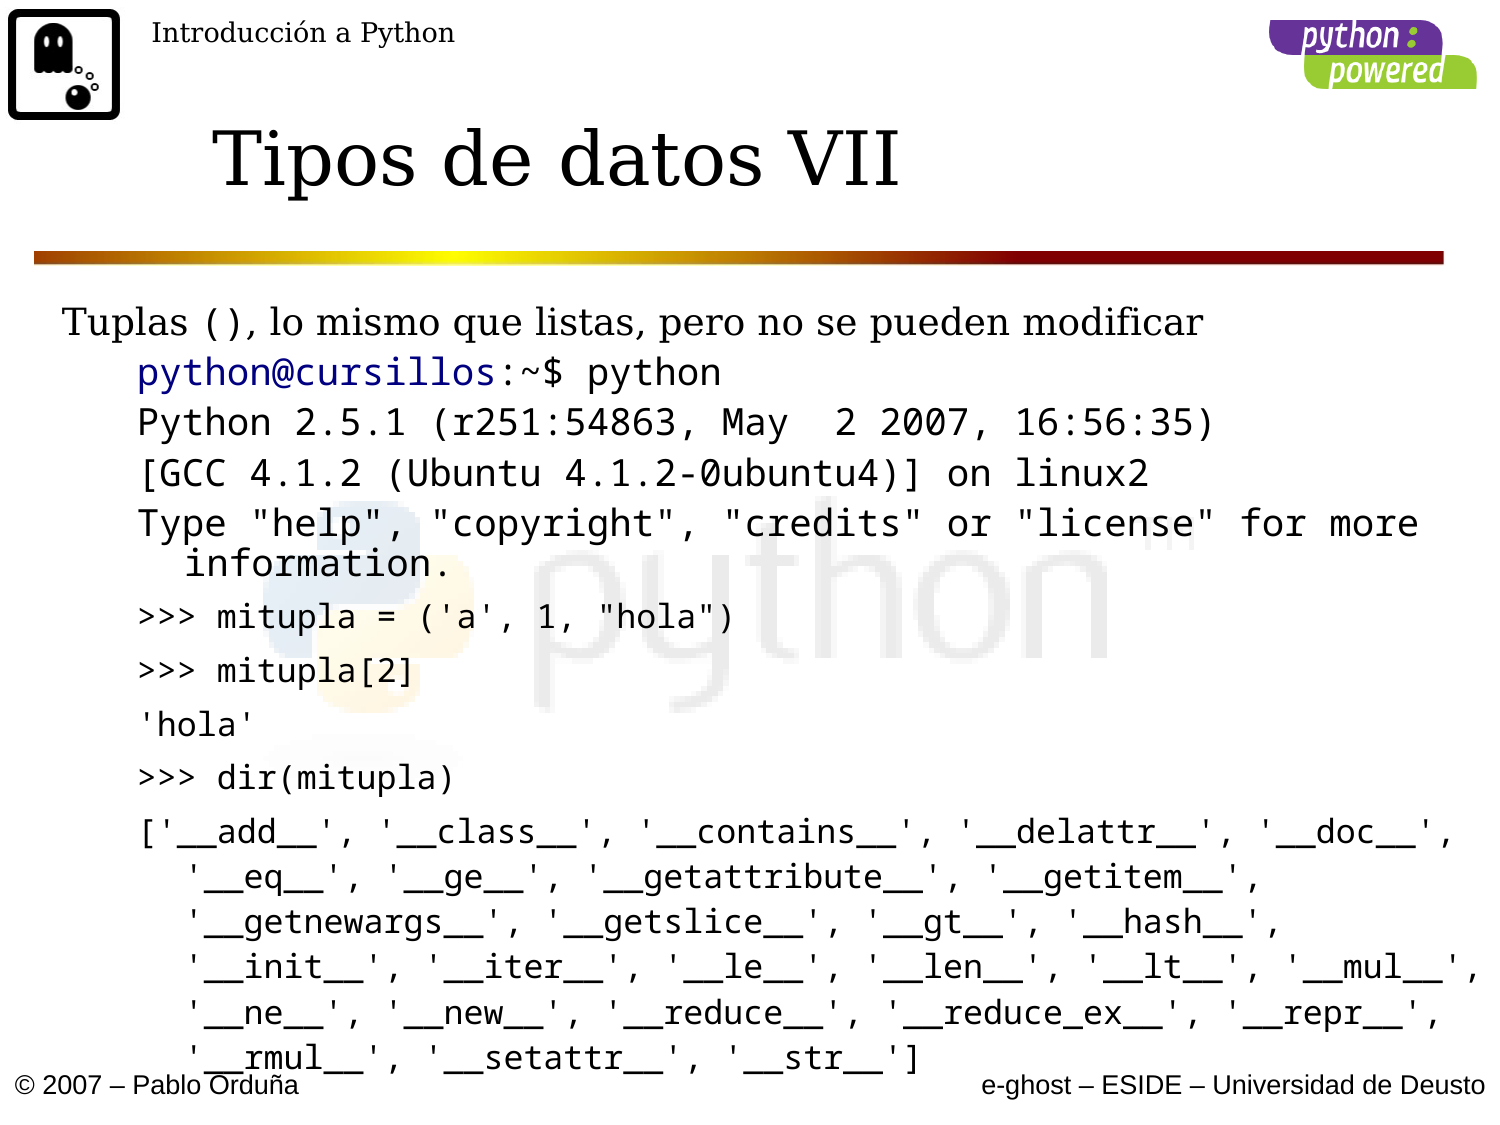

# Tipos de datos VII
Tuplas (), lo mismo que listas, pero no se pueden modificar
python@cursillos:~$ python
Python 2.5.1 (r251:54863, May 2 2007, 16:56:35)
[GCC 4.1.2 (Ubuntu 4.1.2-0ubuntu4)] on linux2
Type "help", "copyright", "credits" or "license" for more information.
>>> mitupla = ('a', 1, "hola")
>>> mitupla[2]
'hola'
>>> dir(mitupla)
['__add__', '__class__', '__contains__', '__delattr__', '__doc__', '__eq__', '__ge__', '__getattribute__', '__getitem__', '__getnewargs__', '__getslice__', '__gt__', '__hash__', '__init__', '__iter__', '__le__', '__len__', '__lt__', '__mul__', '__ne__', '__new__', '__reduce__', '__reduce_ex__', '__repr__', '__rmul__', '__setattr__', '__str__']